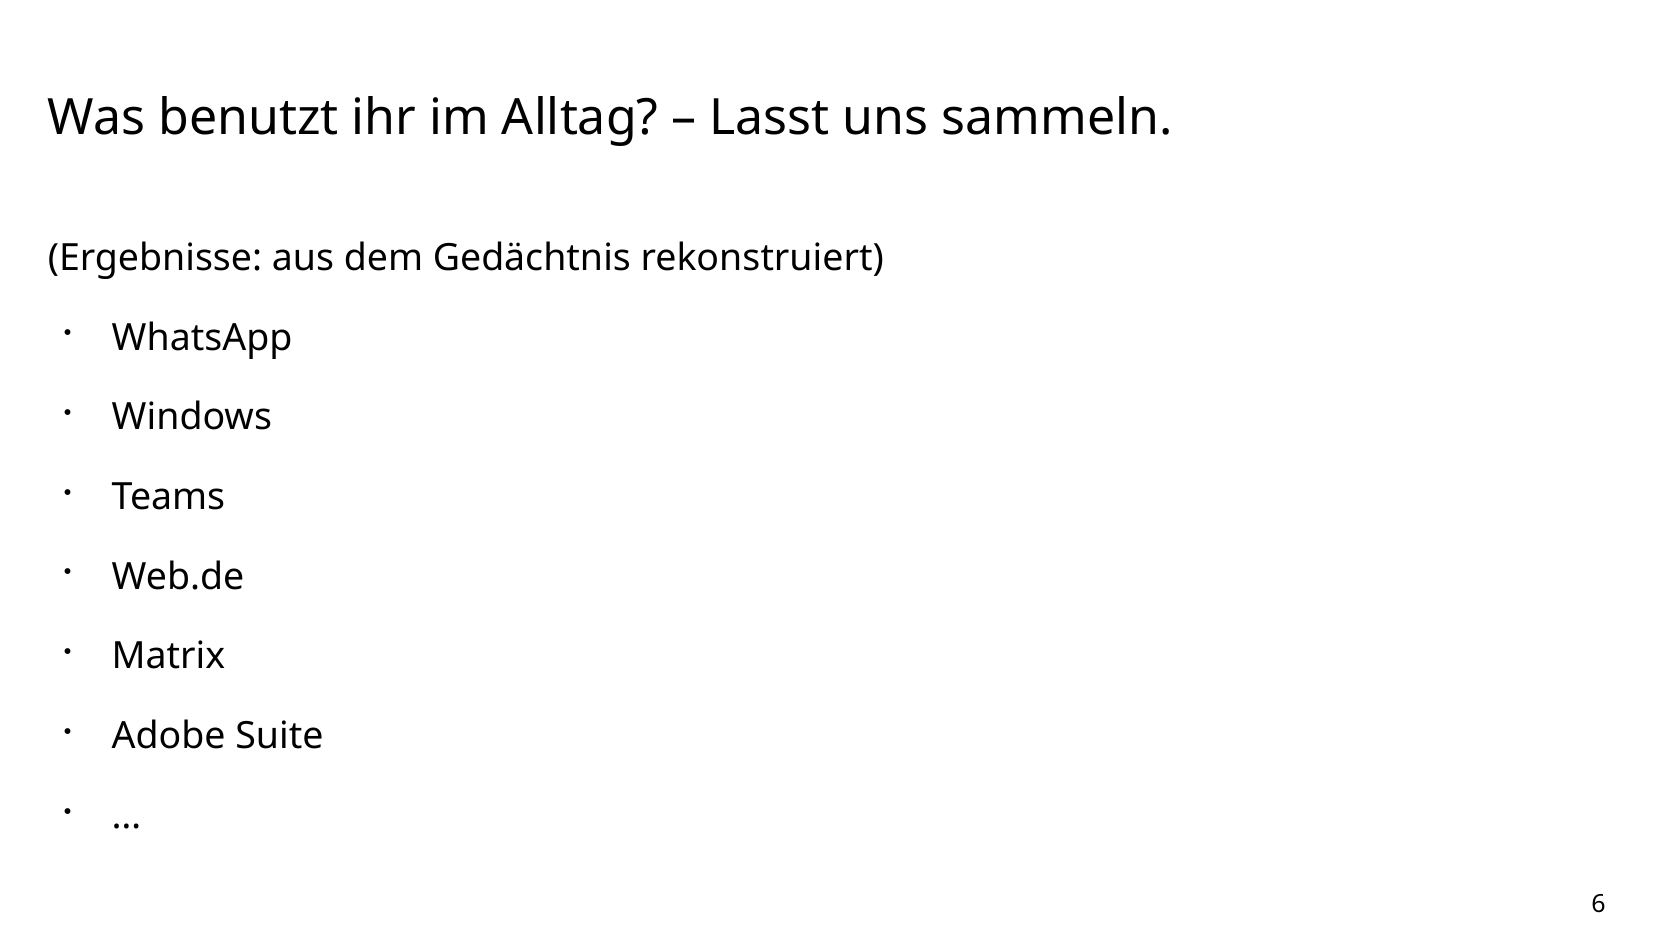

# Was benutzt ihr im Alltag? – Lasst uns sammeln.
(Ergebnisse: aus dem Gedächtnis rekonstruiert)
WhatsApp
Windows
Teams
Web.de
Matrix
Adobe Suite
…
6